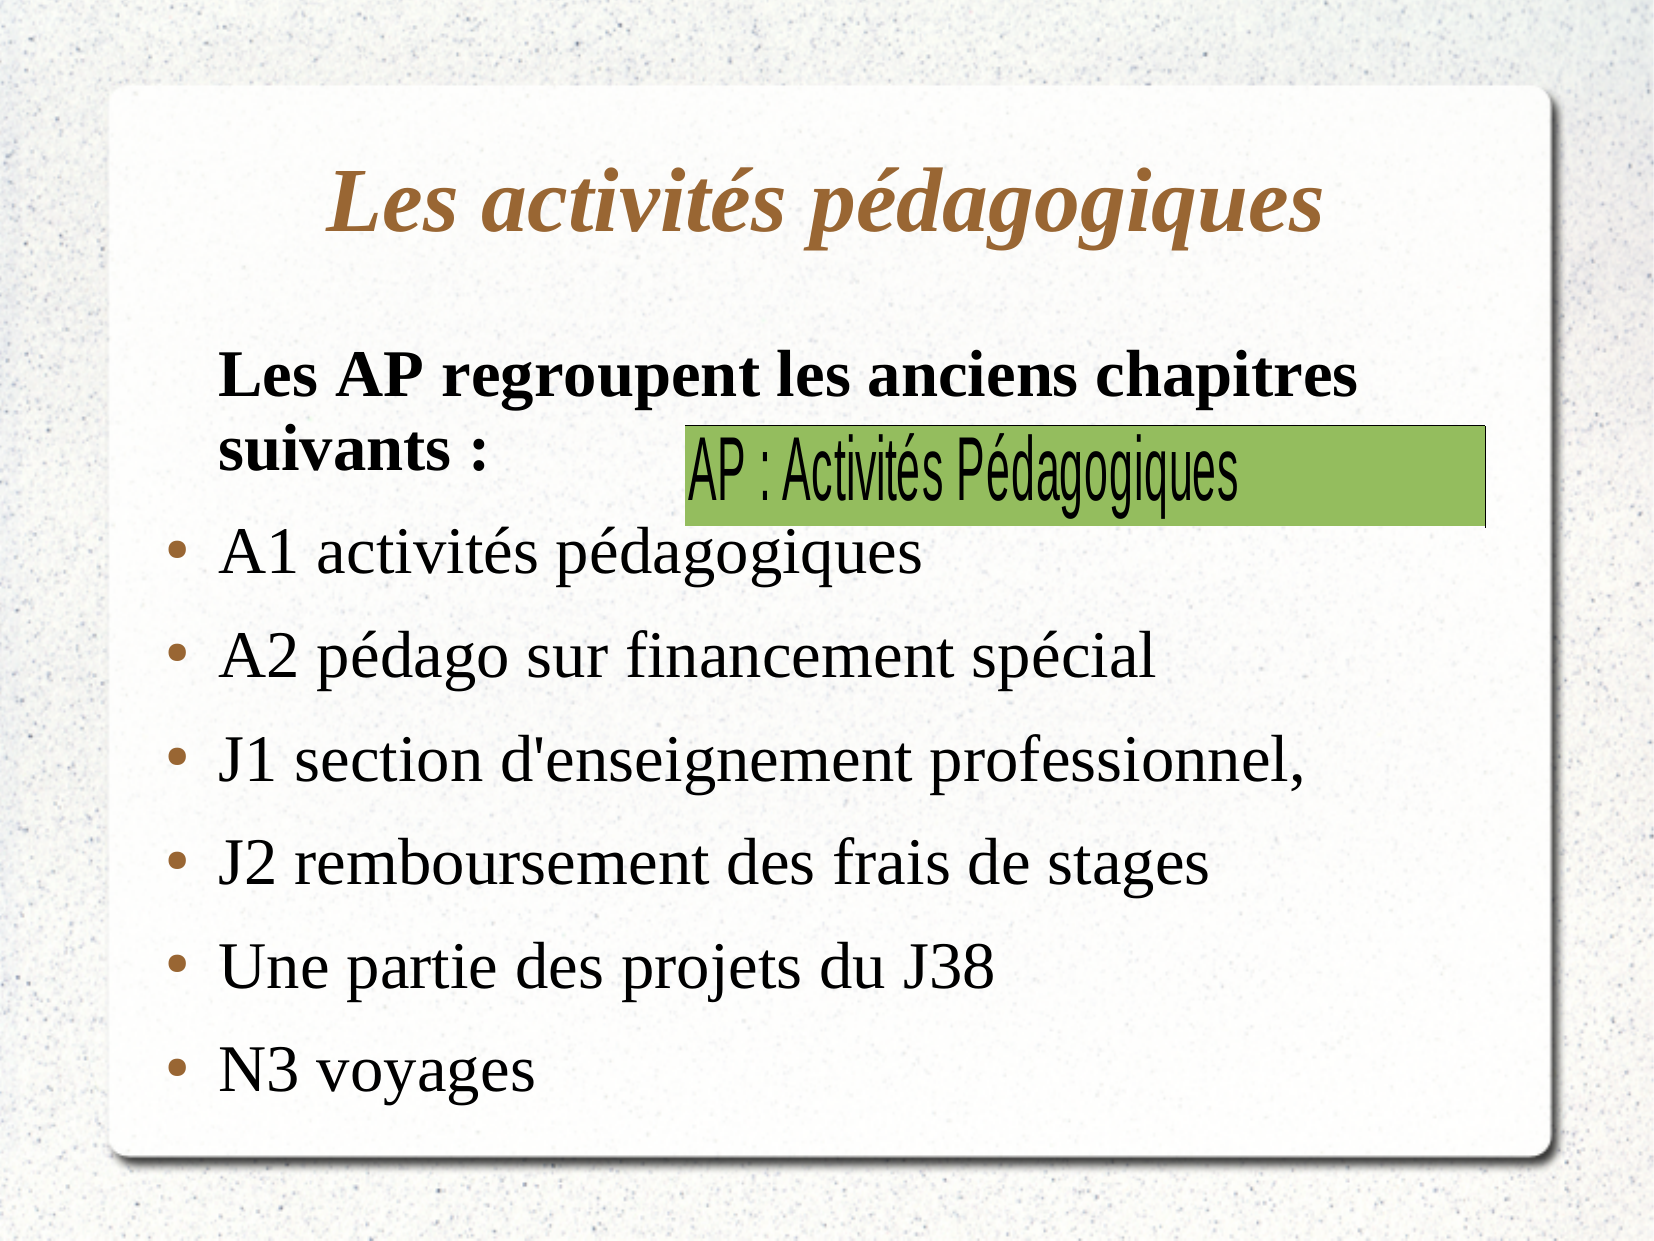

# Les activités pédagogiques
Les AP regroupent les anciens chapitres suivants :
A1 activités pédagogiques
A2 pédago sur financement spécial
J1 section d'enseignement professionnel,
J2 remboursement des frais de stages
Une partie des projets du J38
N3 voyages